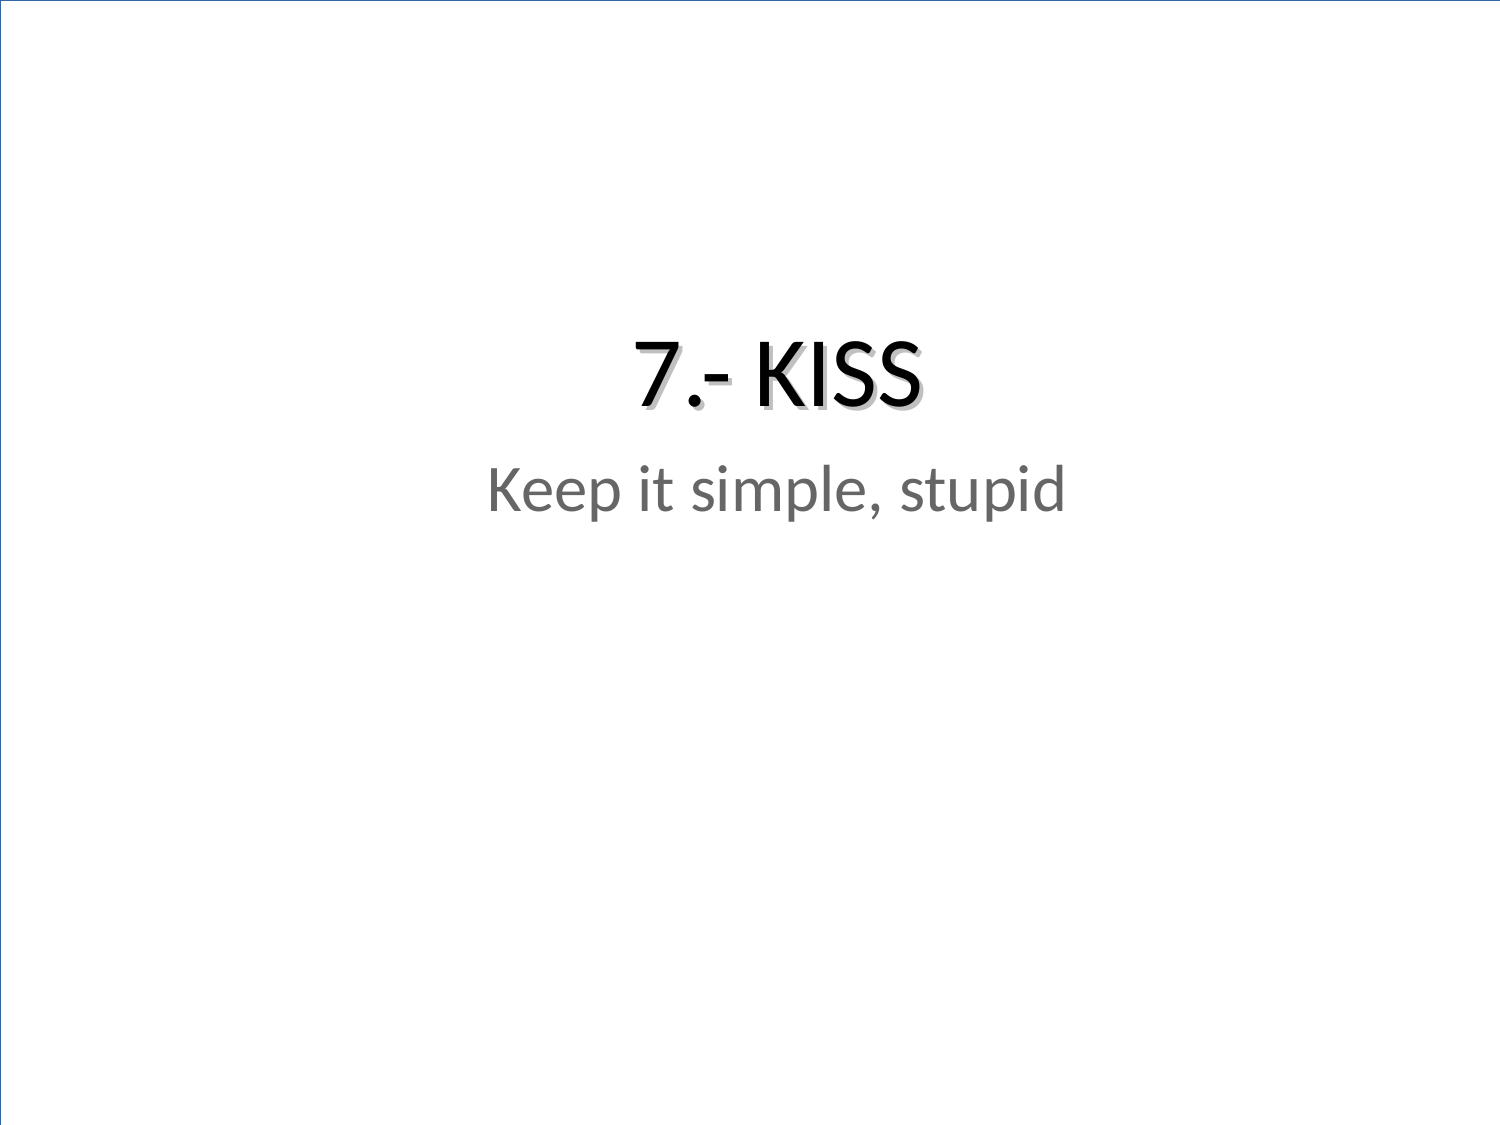

# 7.- KISS
Keep it simple, stupid